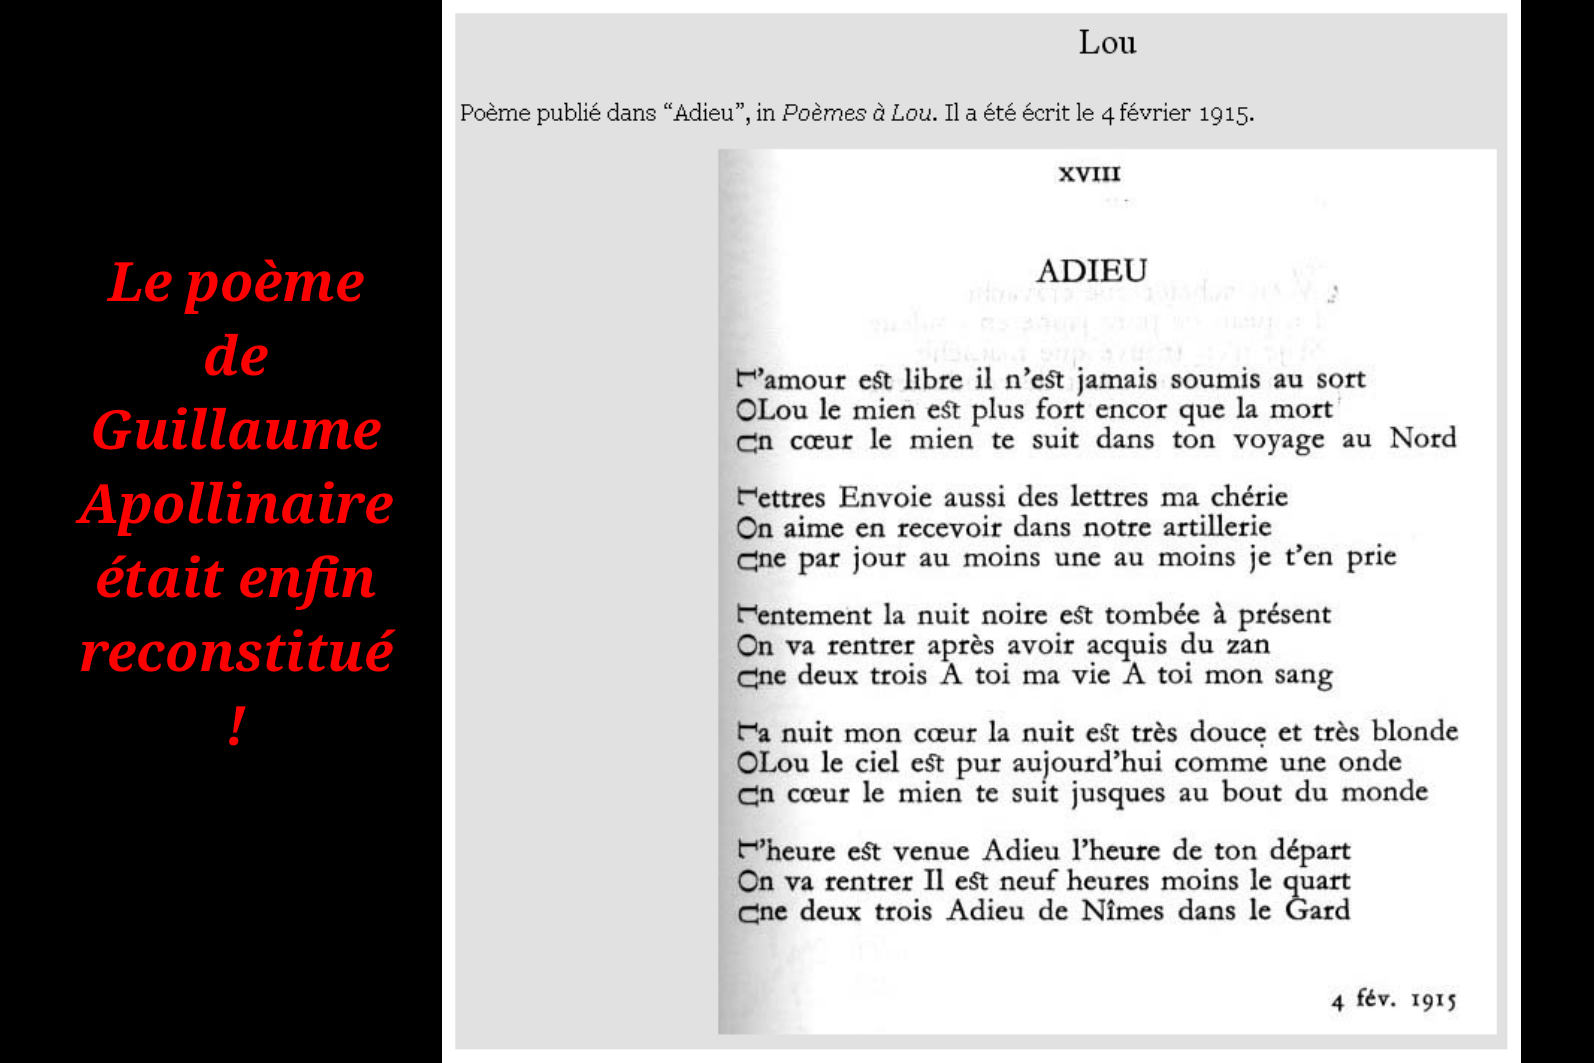

Le poème de Guillaume
Apollinaire était enfin reconstitué !